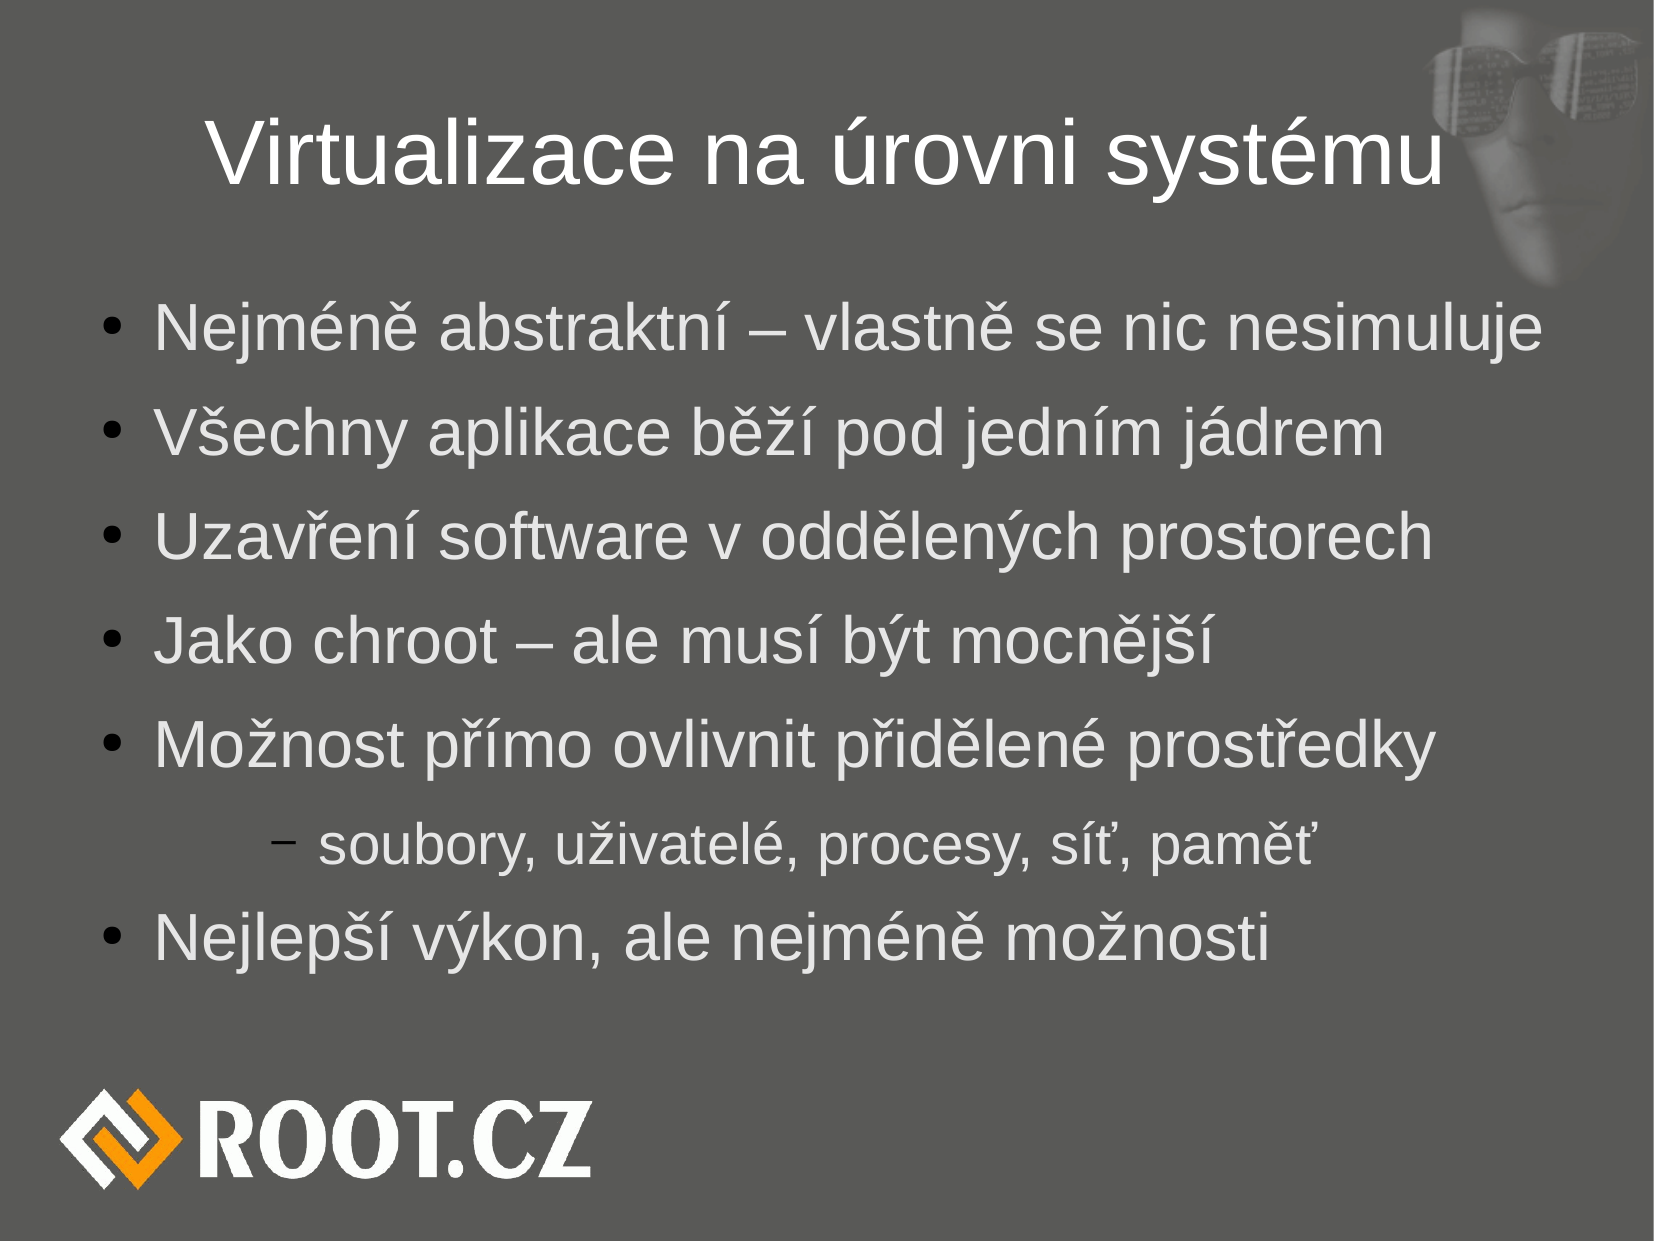

# Virtualizace na úrovni systému
Nejméně abstraktní – vlastně se nic nesimuluje
Všechny aplikace běží pod jedním jádrem
Uzavření software v oddělených prostorech
Jako chroot – ale musí být mocnější
Možnost přímo ovlivnit přidělené prostředky
soubory, uživatelé, procesy, síť, paměť
Nejlepší výkon, ale nejméně možnosti